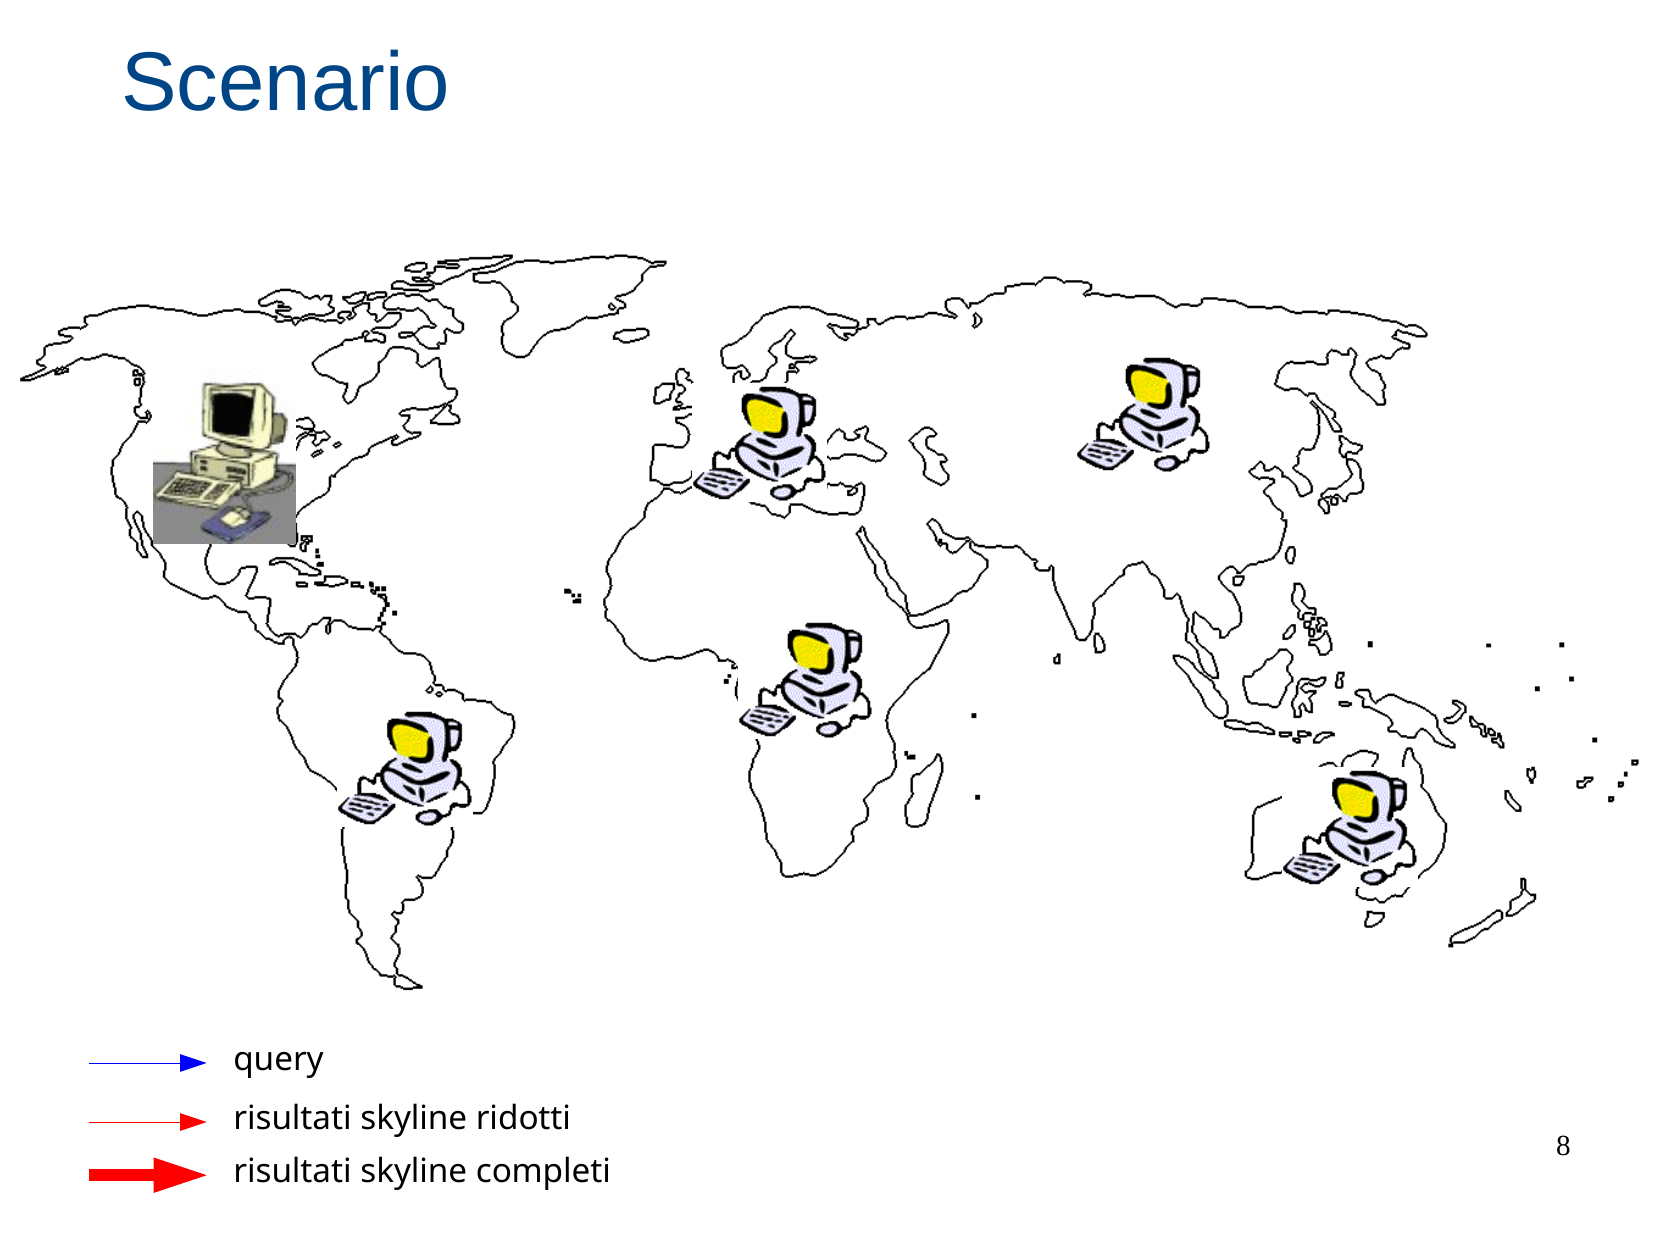

# Scenario
query
risultati skyline ridotti
8
risultati skyline completi